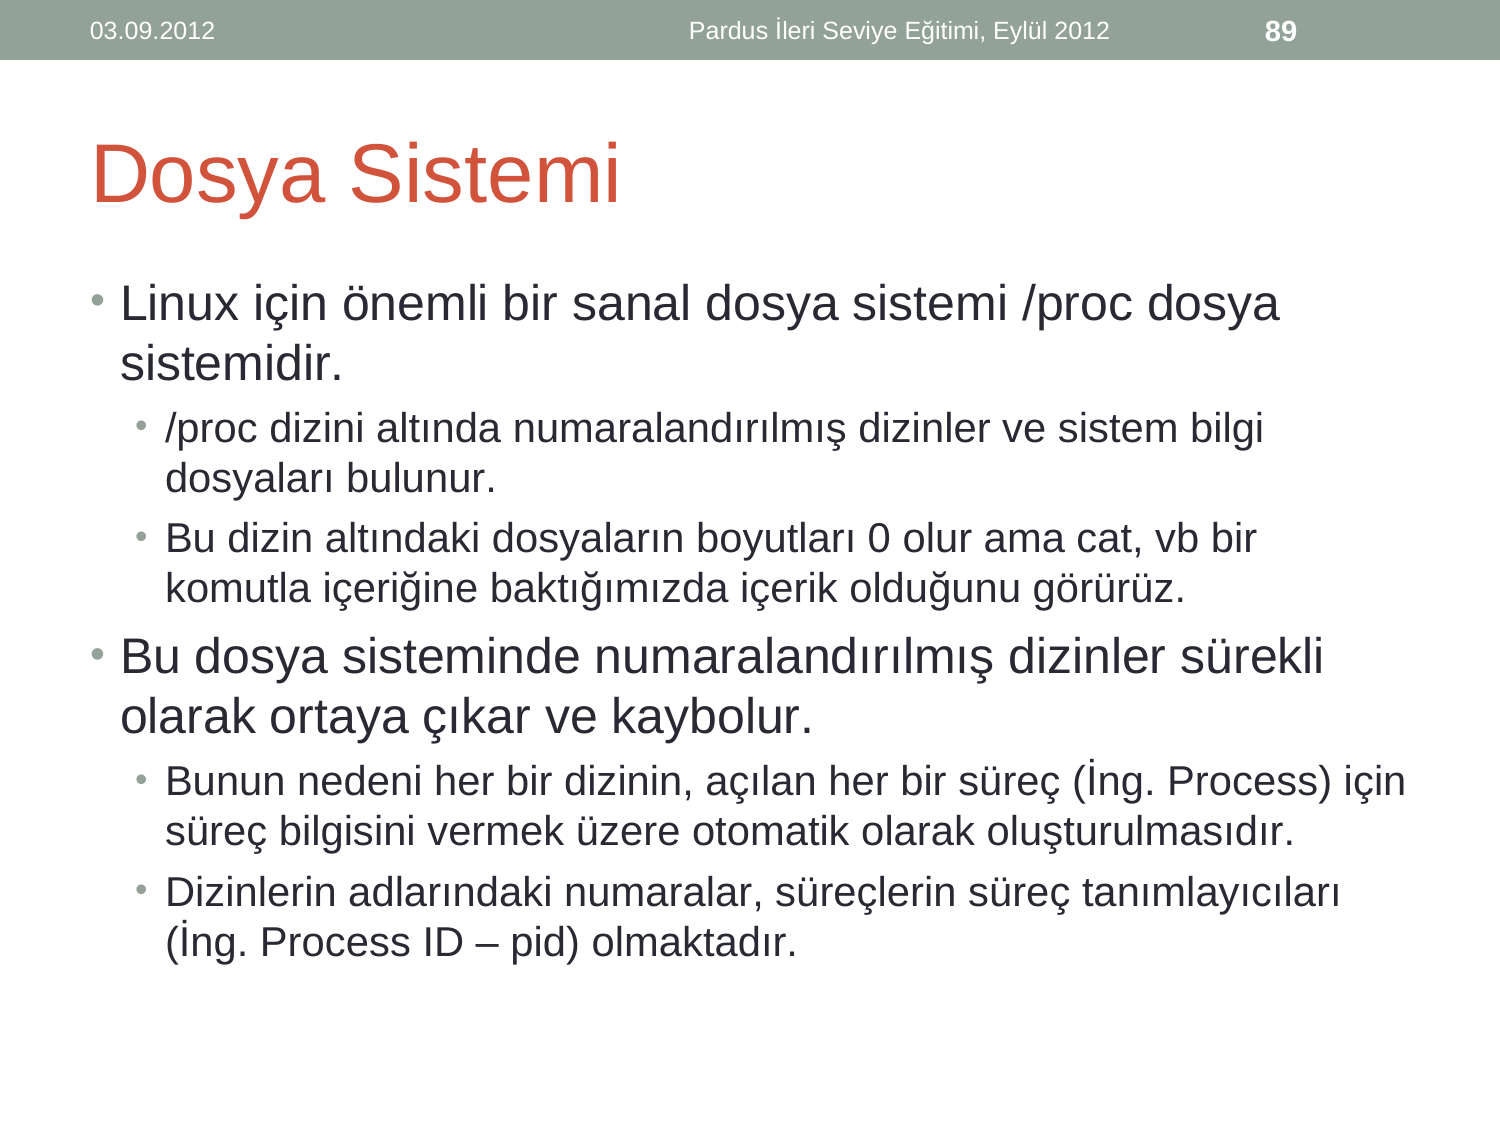

03.09.2012
Pardus İleri Seviye Eğitimi, Eylül 2012
# Dosya Sistemi
Linux için önemli bir sanal dosya sistemi /proc dosya sistemidir.
/proc dizini altında numaralandırılmış dizinler ve sistem bilgi dosyaları bulunur.
Bu dizin altındaki dosyaların boyutları 0 olur ama cat, vb bir komutla içeriğine baktığımızda içerik olduğunu görürüz.
Bu dosya sisteminde numaralandırılmış dizinler sürekli olarak ortaya çıkar ve kaybolur.
Bunun nedeni her bir dizinin, açılan her bir süreç (İng. Process) için süreç bilgisini vermek üzere otomatik olarak oluşturulmasıdır.
Dizinlerin adlarındaki numaralar, süreçlerin süreç tanımlayıcıları (İng. Process ID – pid) olmaktadır.